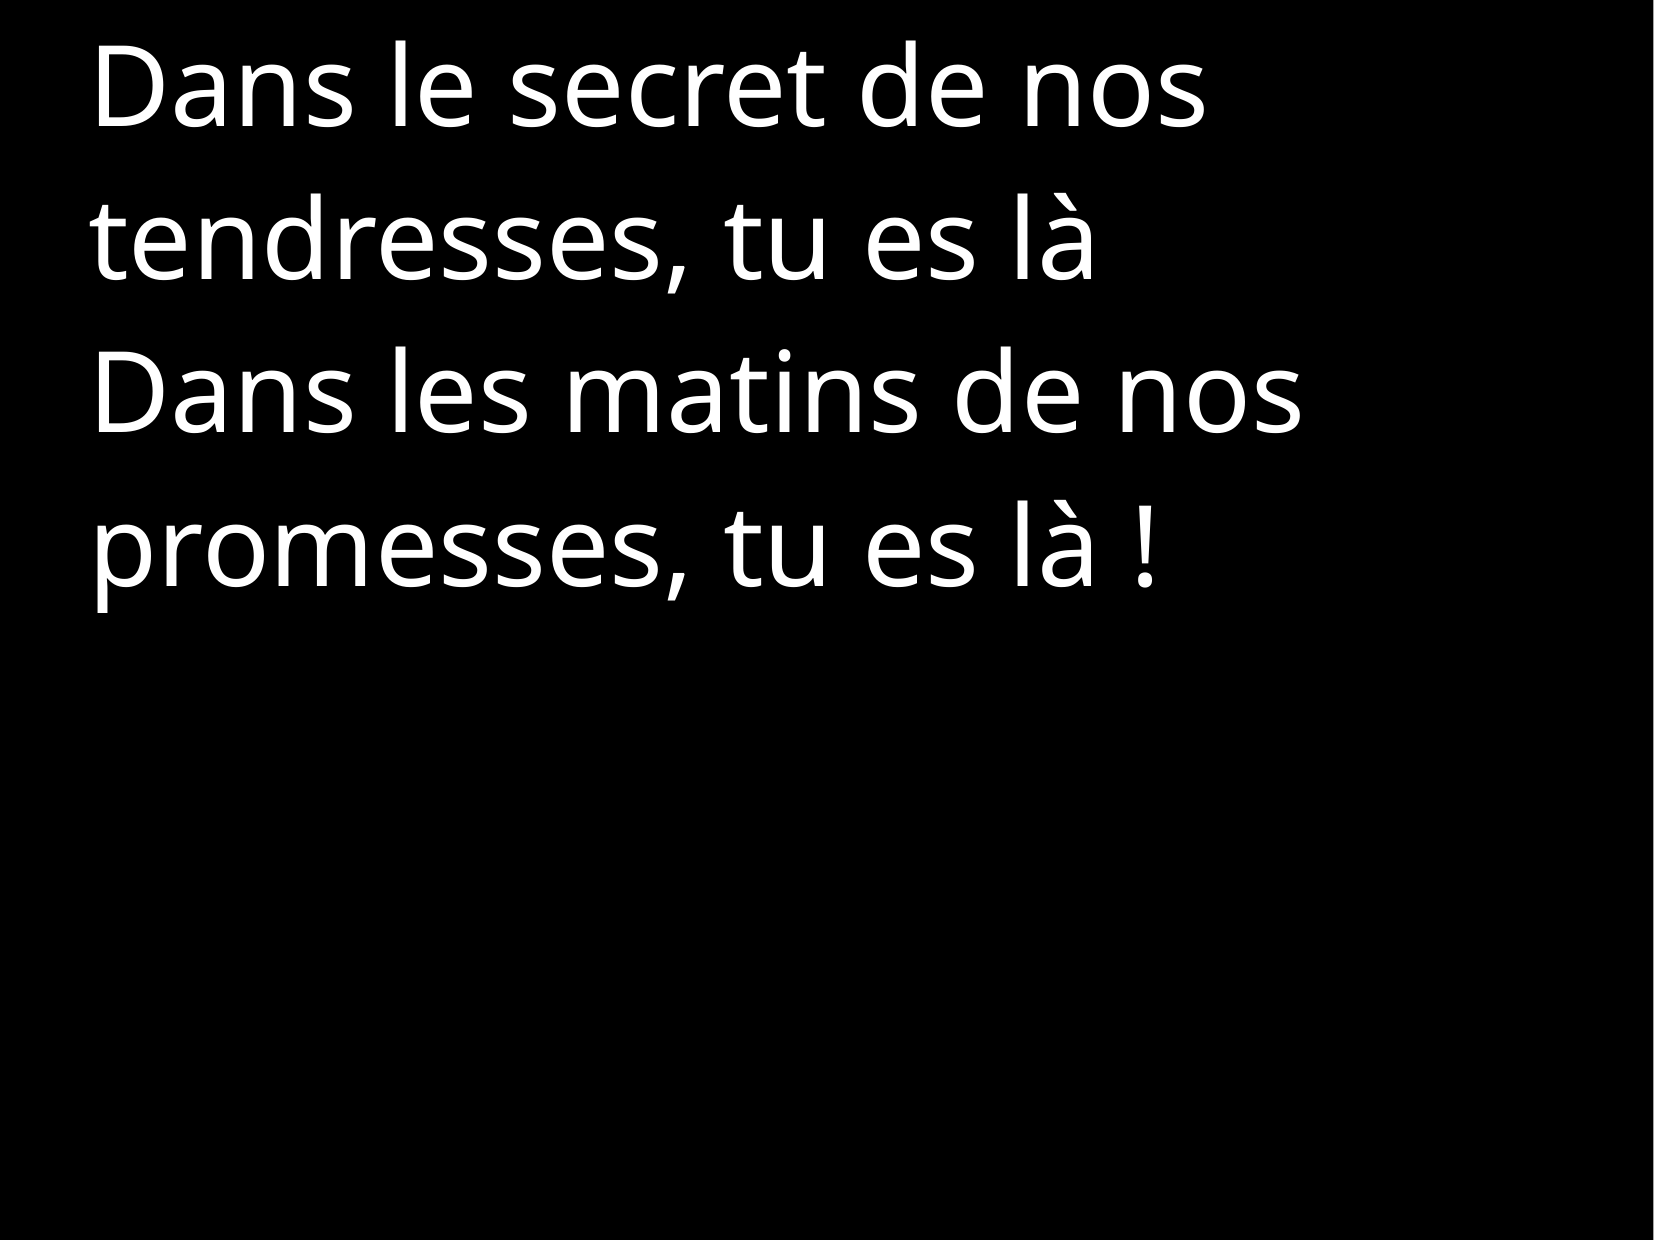

# Dans le secret de nos tendresses, tu es là
Dans les matins de nos promesses, tu es là !